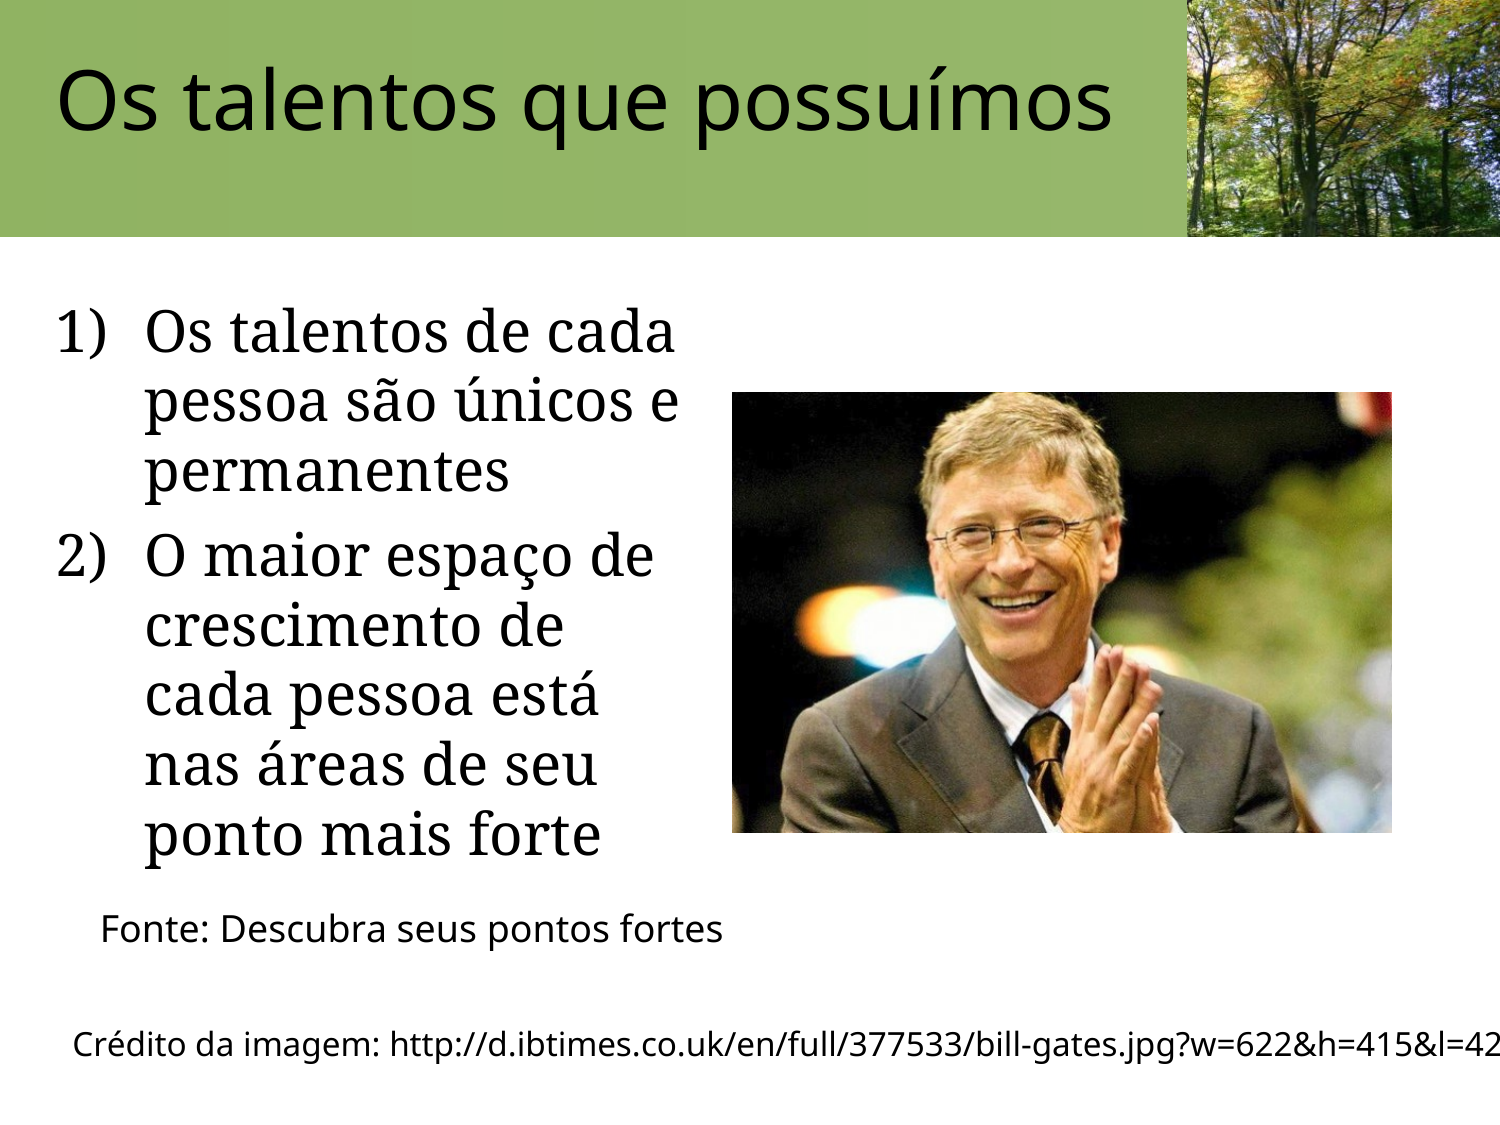

# Os talentos que possuímos
Os talentos de cada pessoa são únicos e permanentes
O maior espaço de crescimento de cada pessoa está nas áreas de seu ponto mais forte
Fonte: Descubra seus pontos fortes
Crédito da imagem: http://d.ibtimes.co.uk/en/full/377533/bill-gates.jpg?w=622&h=415&l=42&t=37